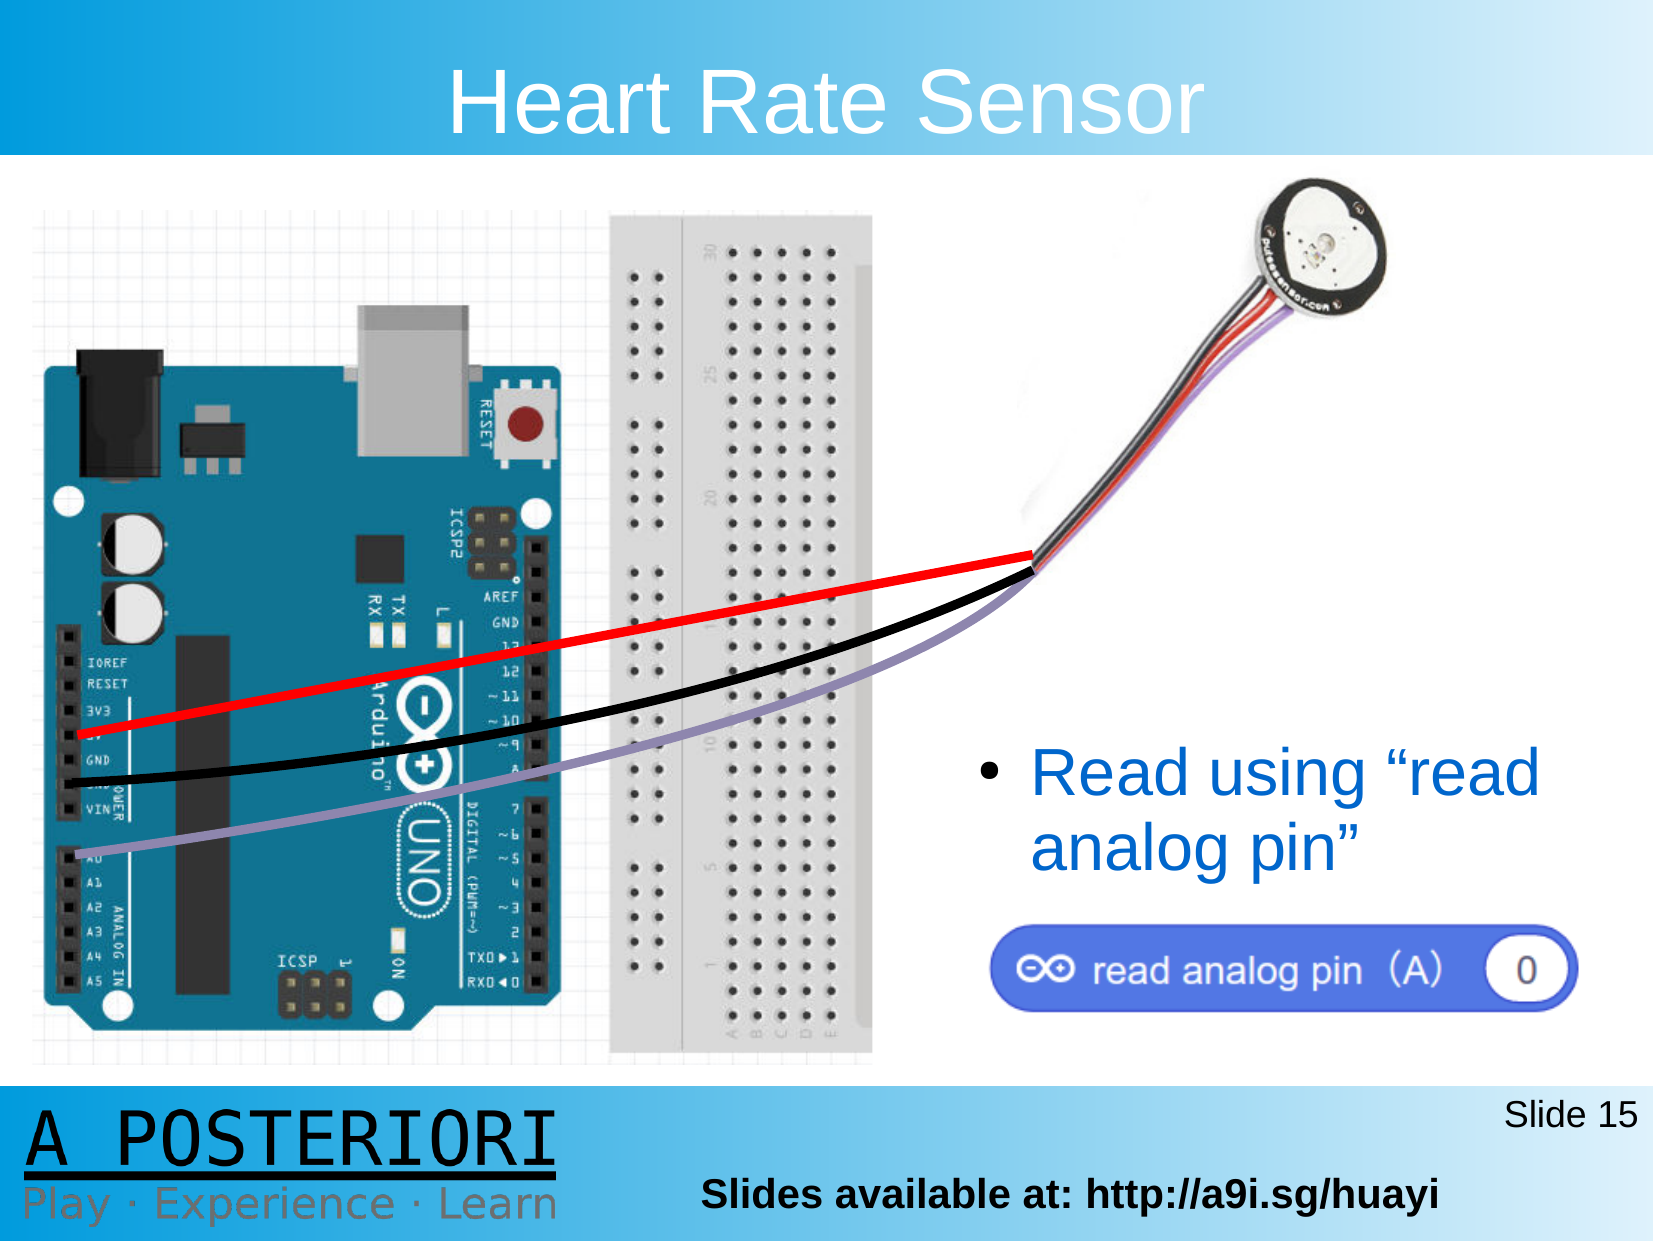

# Heart Rate Sensor
Read using “read analog pin”